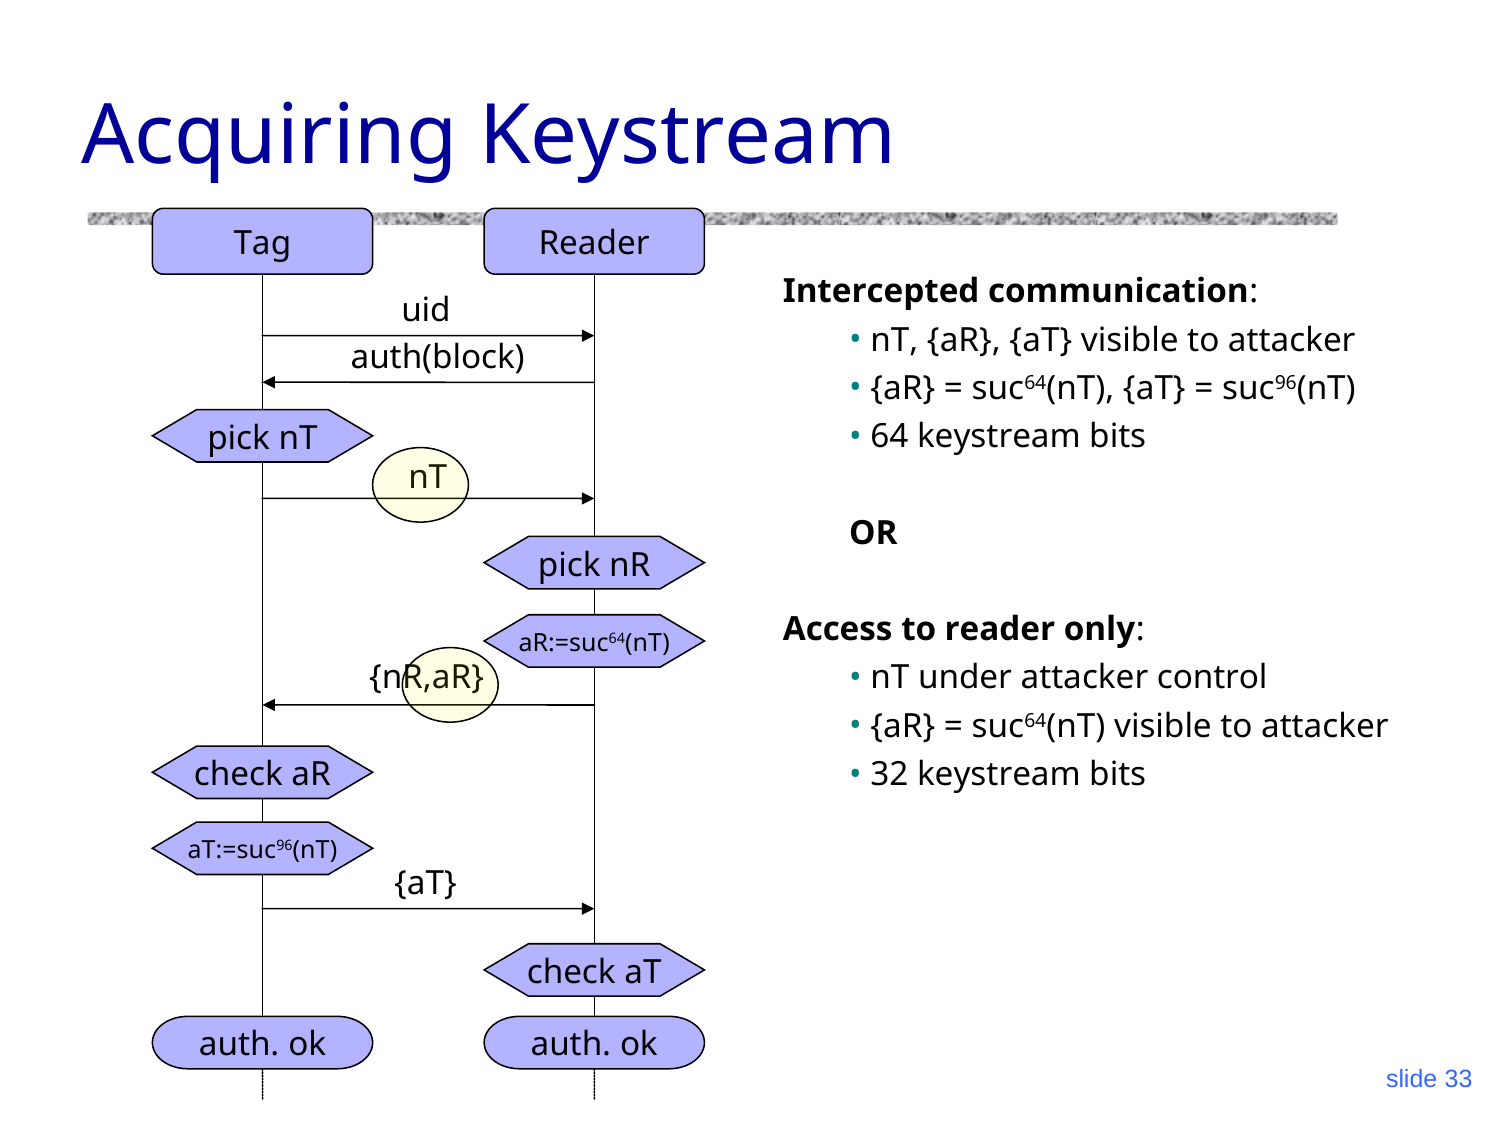

# Acquiring Keystream
Tag
Reader
 Intercepted communication:
 nT, {aR}, {aT} visible to attacker
 {aR} = suc64(nT), {aT} = suc96(nT)
 64 keystream bits
OR
 Access to reader only:
 nT under attacker control
 {aR} = suc64(nT) visible to attacker
 32 keystream bits
uid
auth(block)
pick nT
nT
pick nR
aR:=suc64(nT)
{nR,aR}
check aR
aT:=suc96(nT)
{aT}
check aT
auth. ok
auth. ok
slide